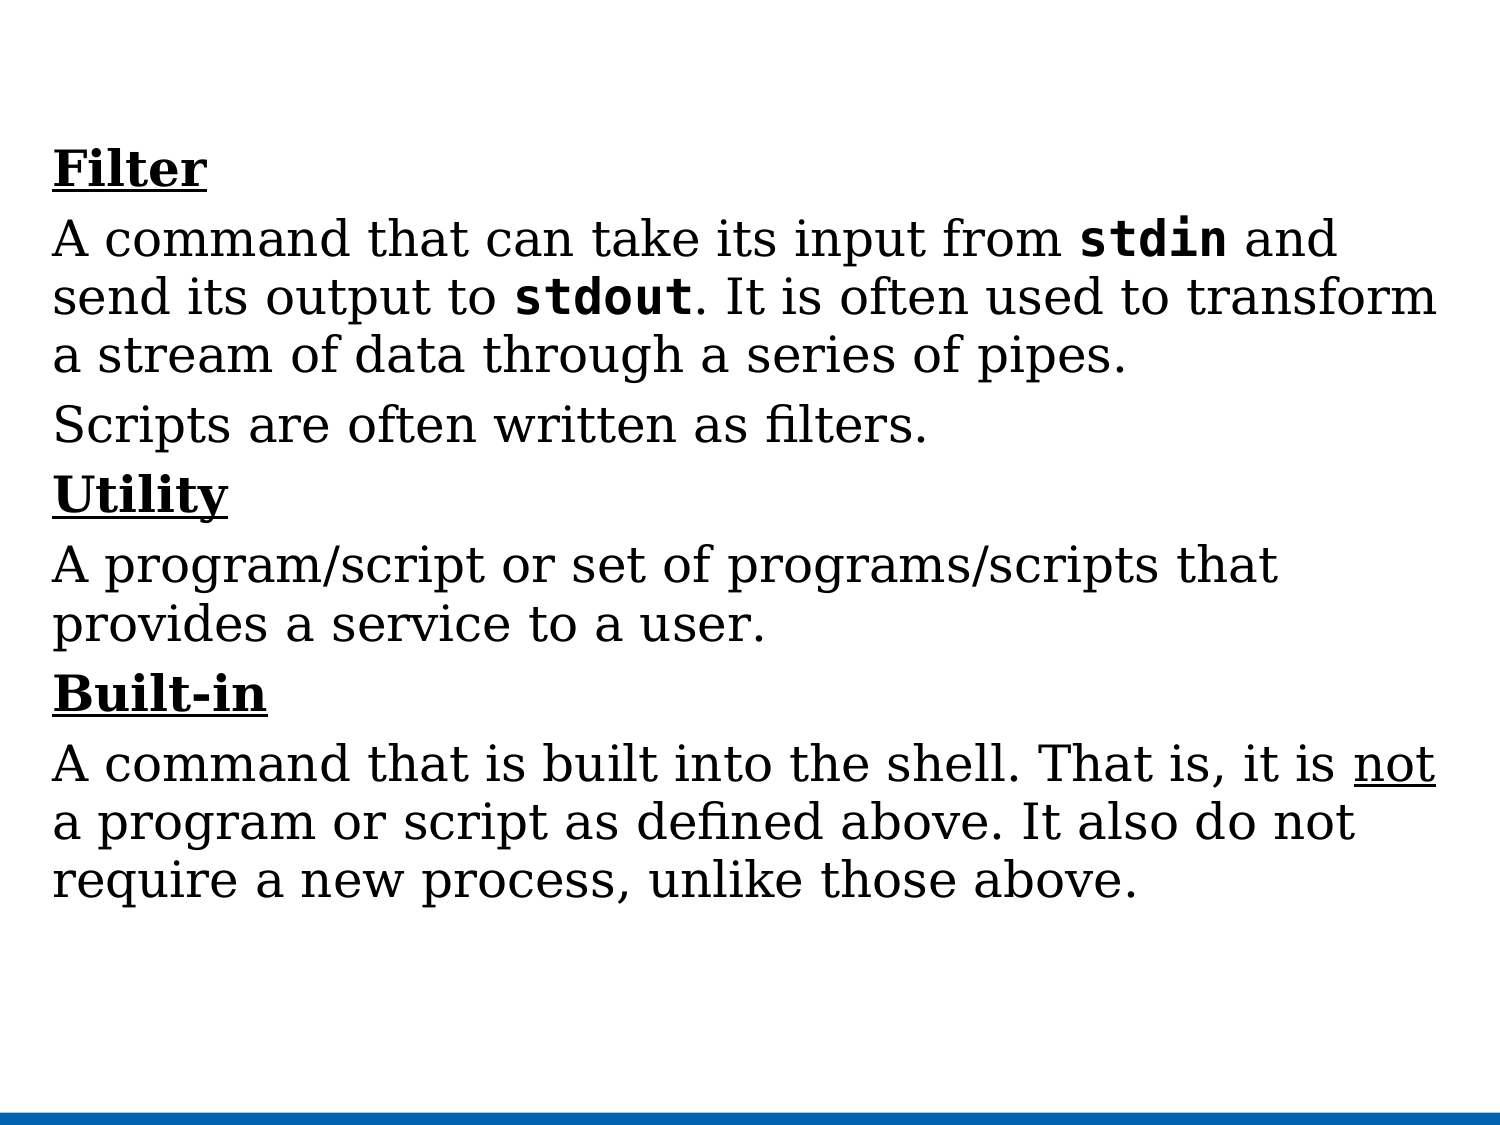

Filter
A command that can take its input from stdin and send its output to stdout. It is often used to transform a stream of data through a series of pipes.
Scripts are often written as filters.
Utility
A program/script or set of programs/scripts that provides a service to a user.
Built-in
A command that is built into the shell. That is, it is not a program or script as defined above. It also do not require a new process, unlike those above.